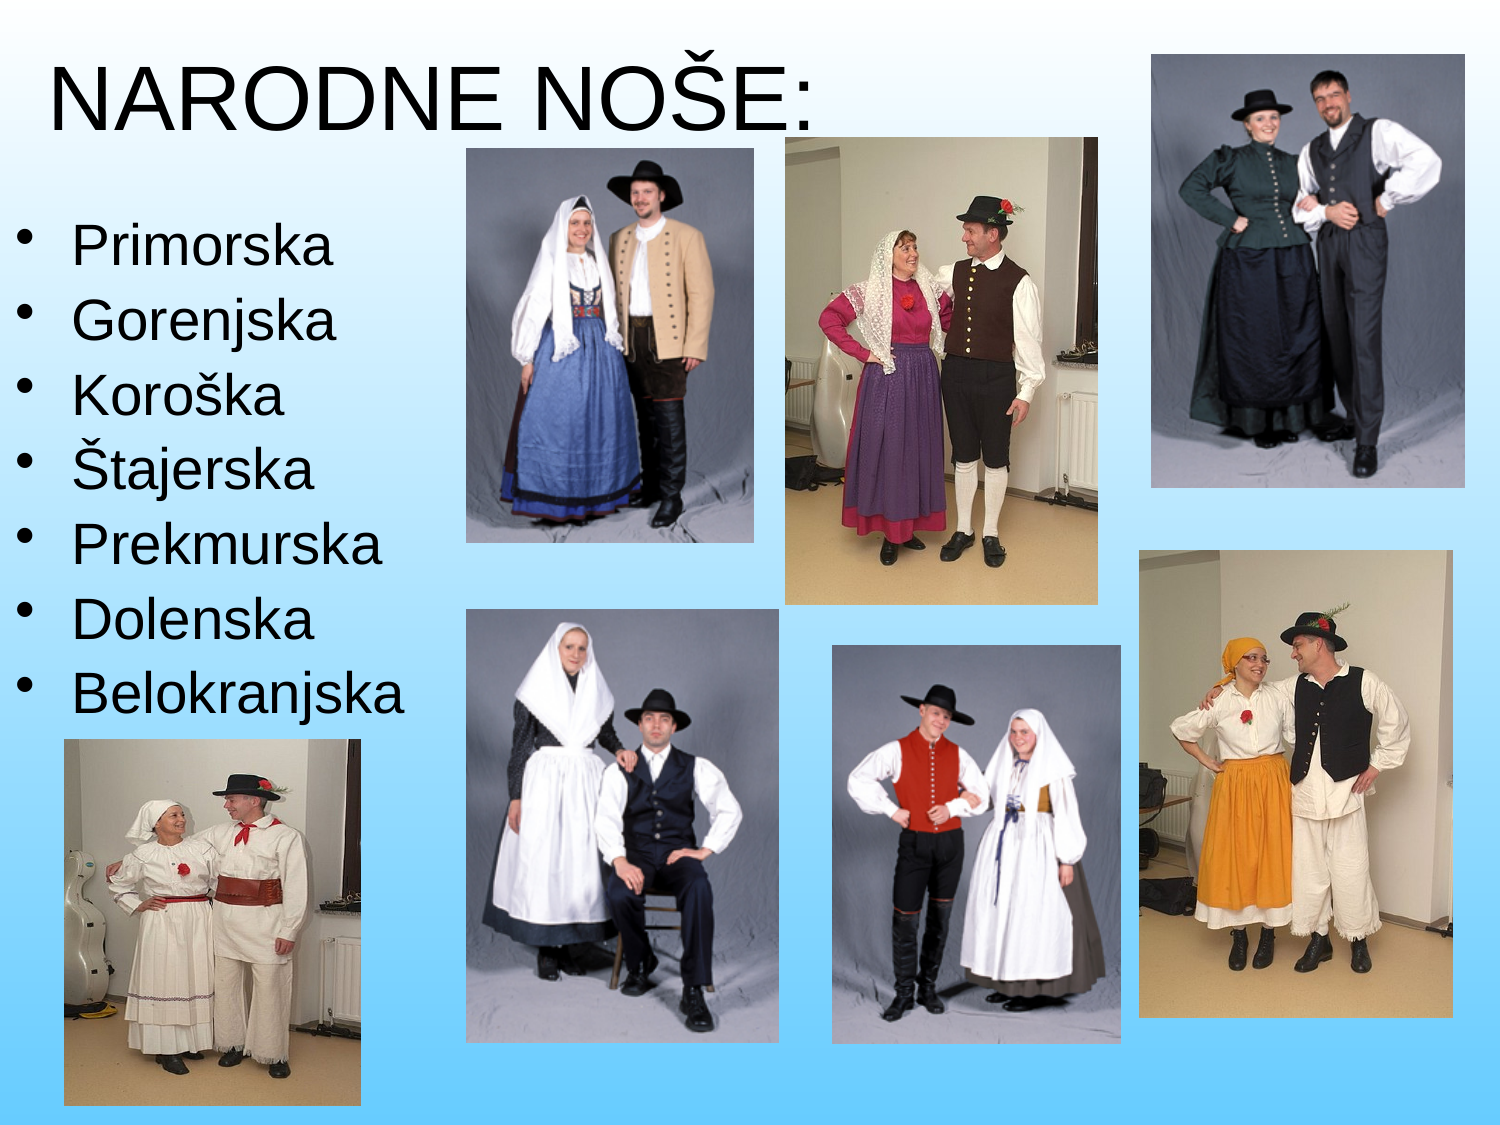

# NARODNE NOŠE:
Primorska
Gorenjska
Koroška
Štajerska
Prekmurska
Dolenska
Belokranjska